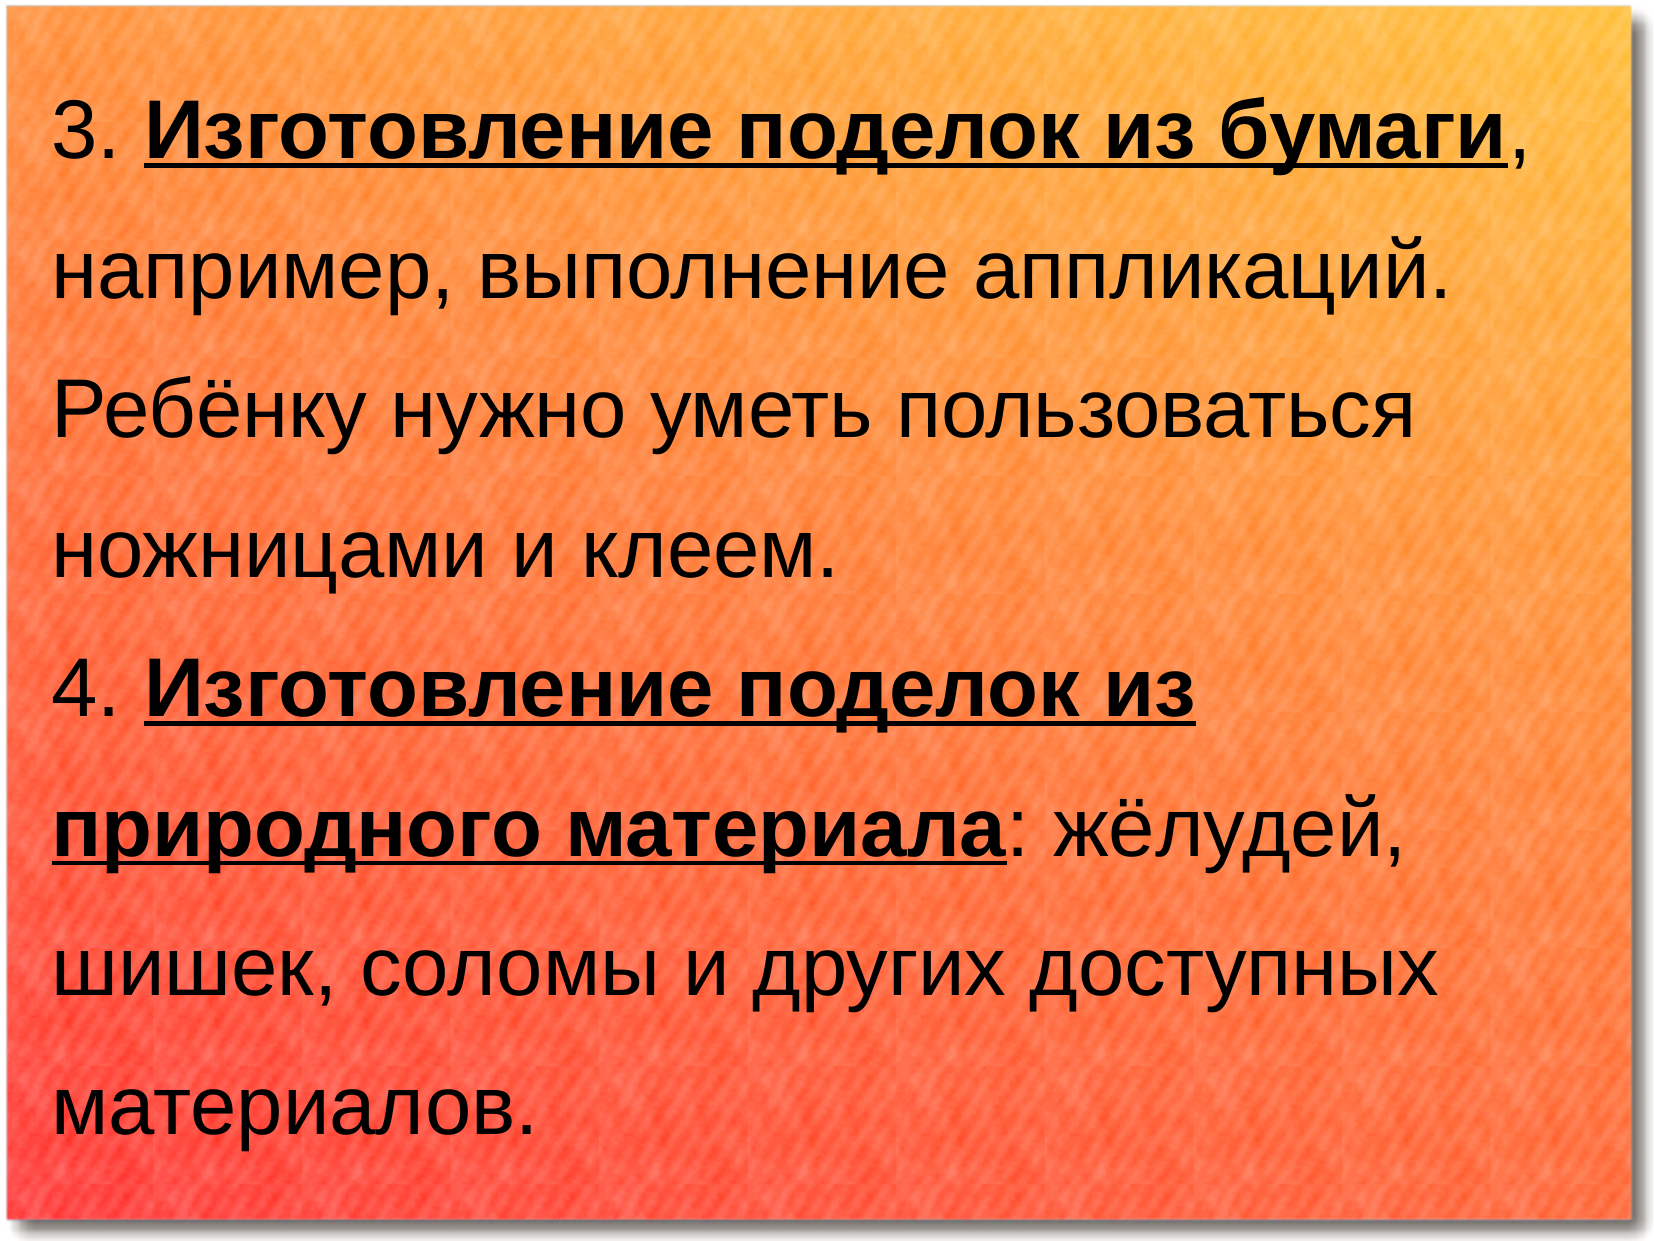

3. Изготовление поделок из бумаги, например, выполнение аппликаций. Ребёнку нужно уметь пользоваться ножницами и клеем.
4. Изготовление поделок из природного материала: жёлудей, шишек, соломы и других доступных материалов.